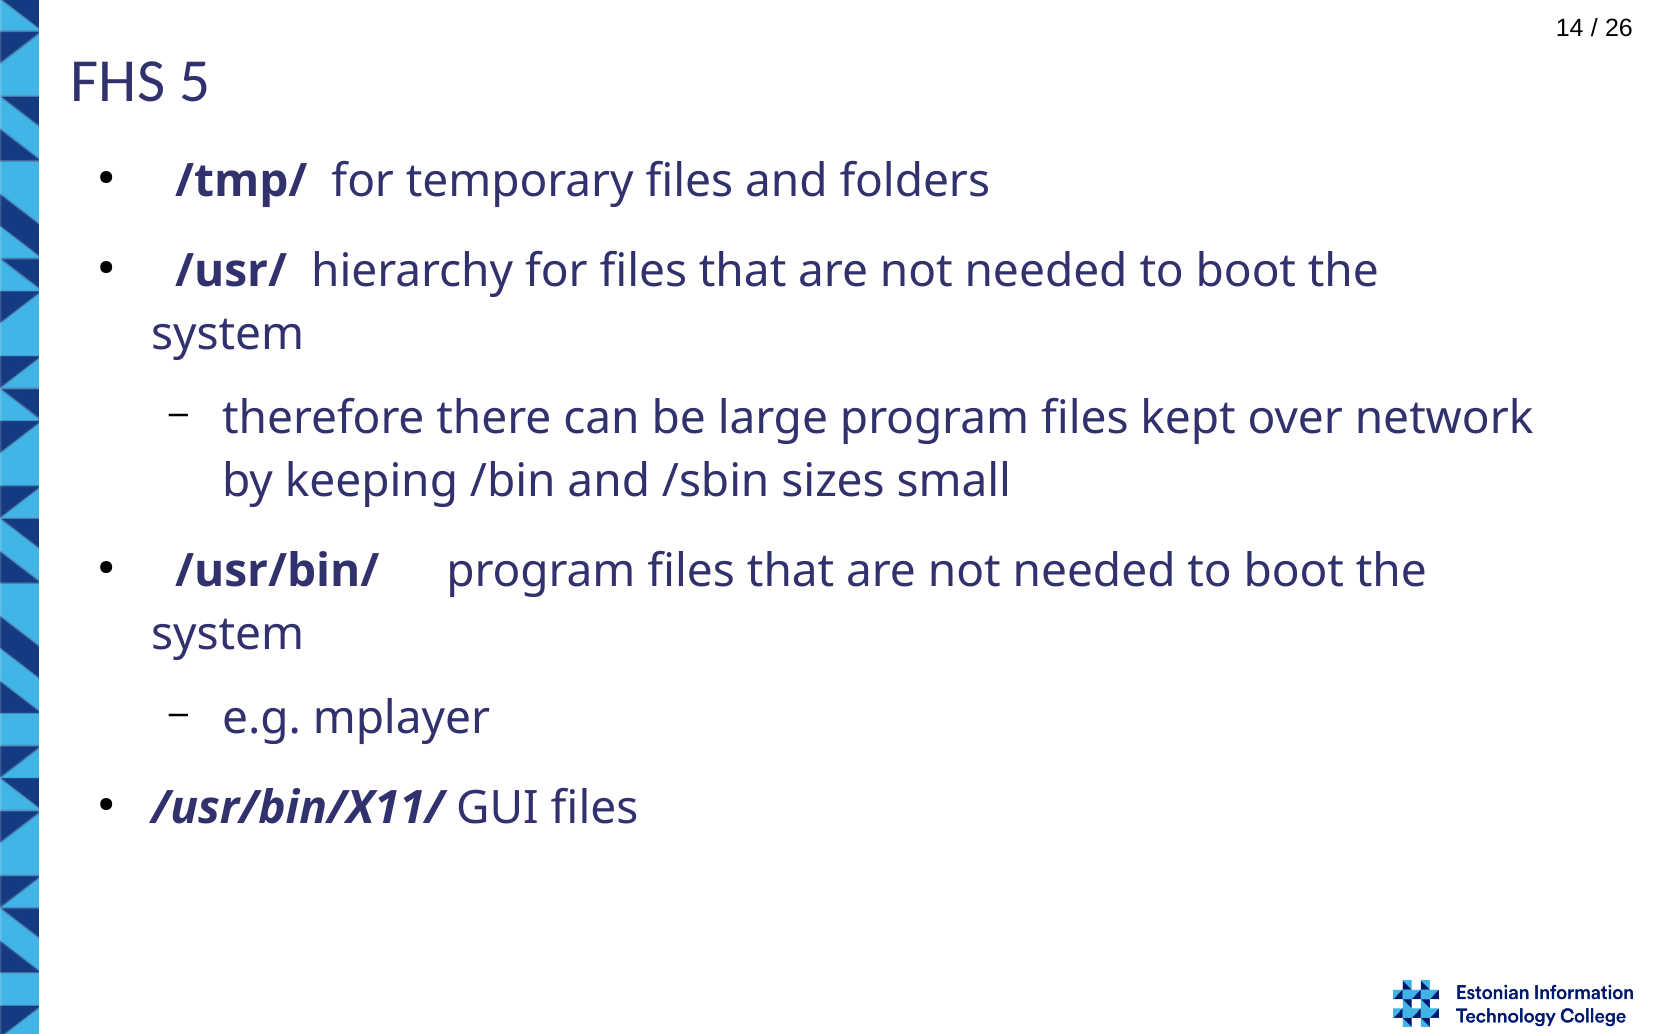

# FHS 5
 /tmp/ for temporary files and folders
 /usr/ hierarchy for files that are not needed to boot the system
therefore there can be large program files kept over network by keeping /bin and /sbin sizes small
 /usr/bin/	program files that are not needed to boot the system
e.g. mplayer
/usr/bin/X11/ GUI files